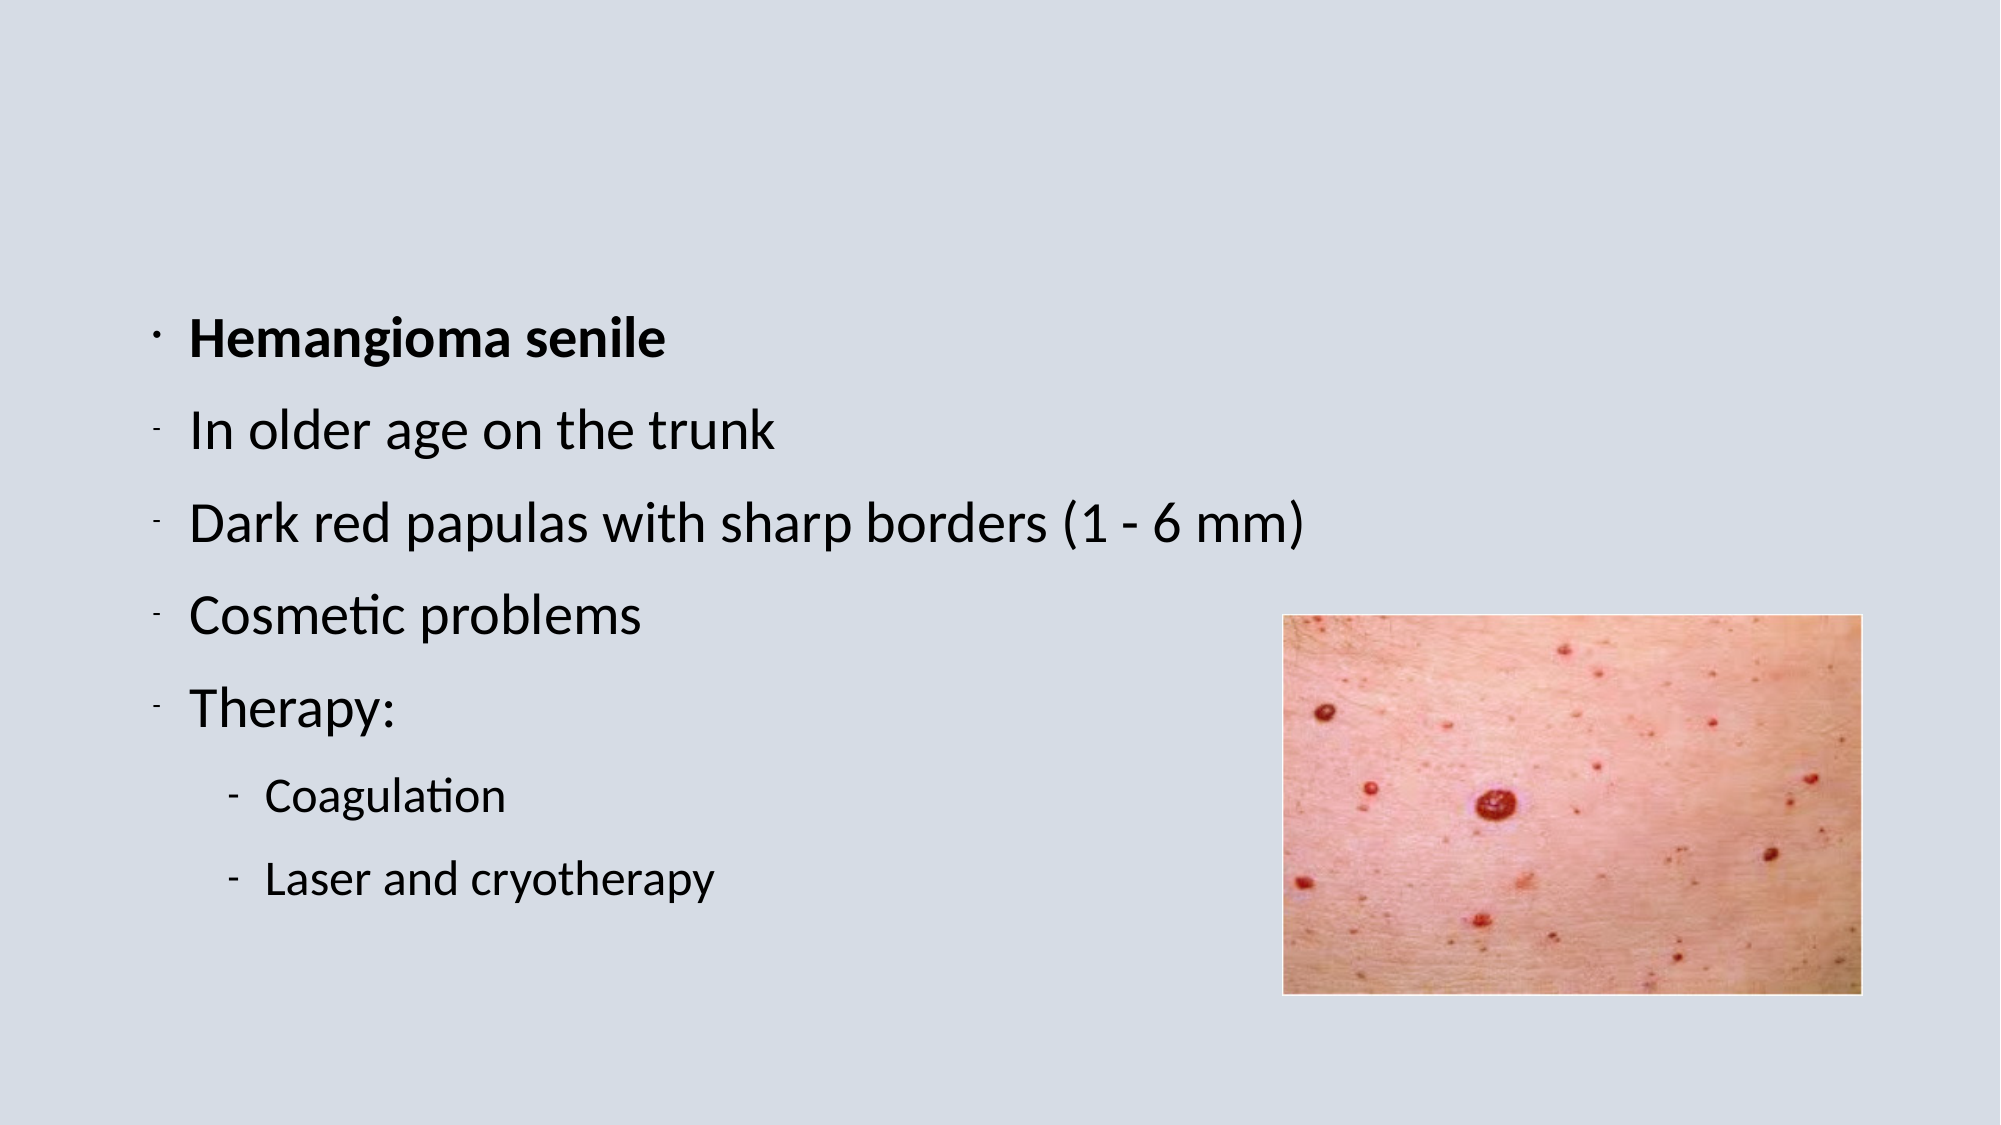

#
Hemangioma senile
In older age on the trunk
Dark red papulas with sharp borders (1 - 6 mm)
Cosmetic problems
Therapy:
Coagulation
Laser and cryotherapy